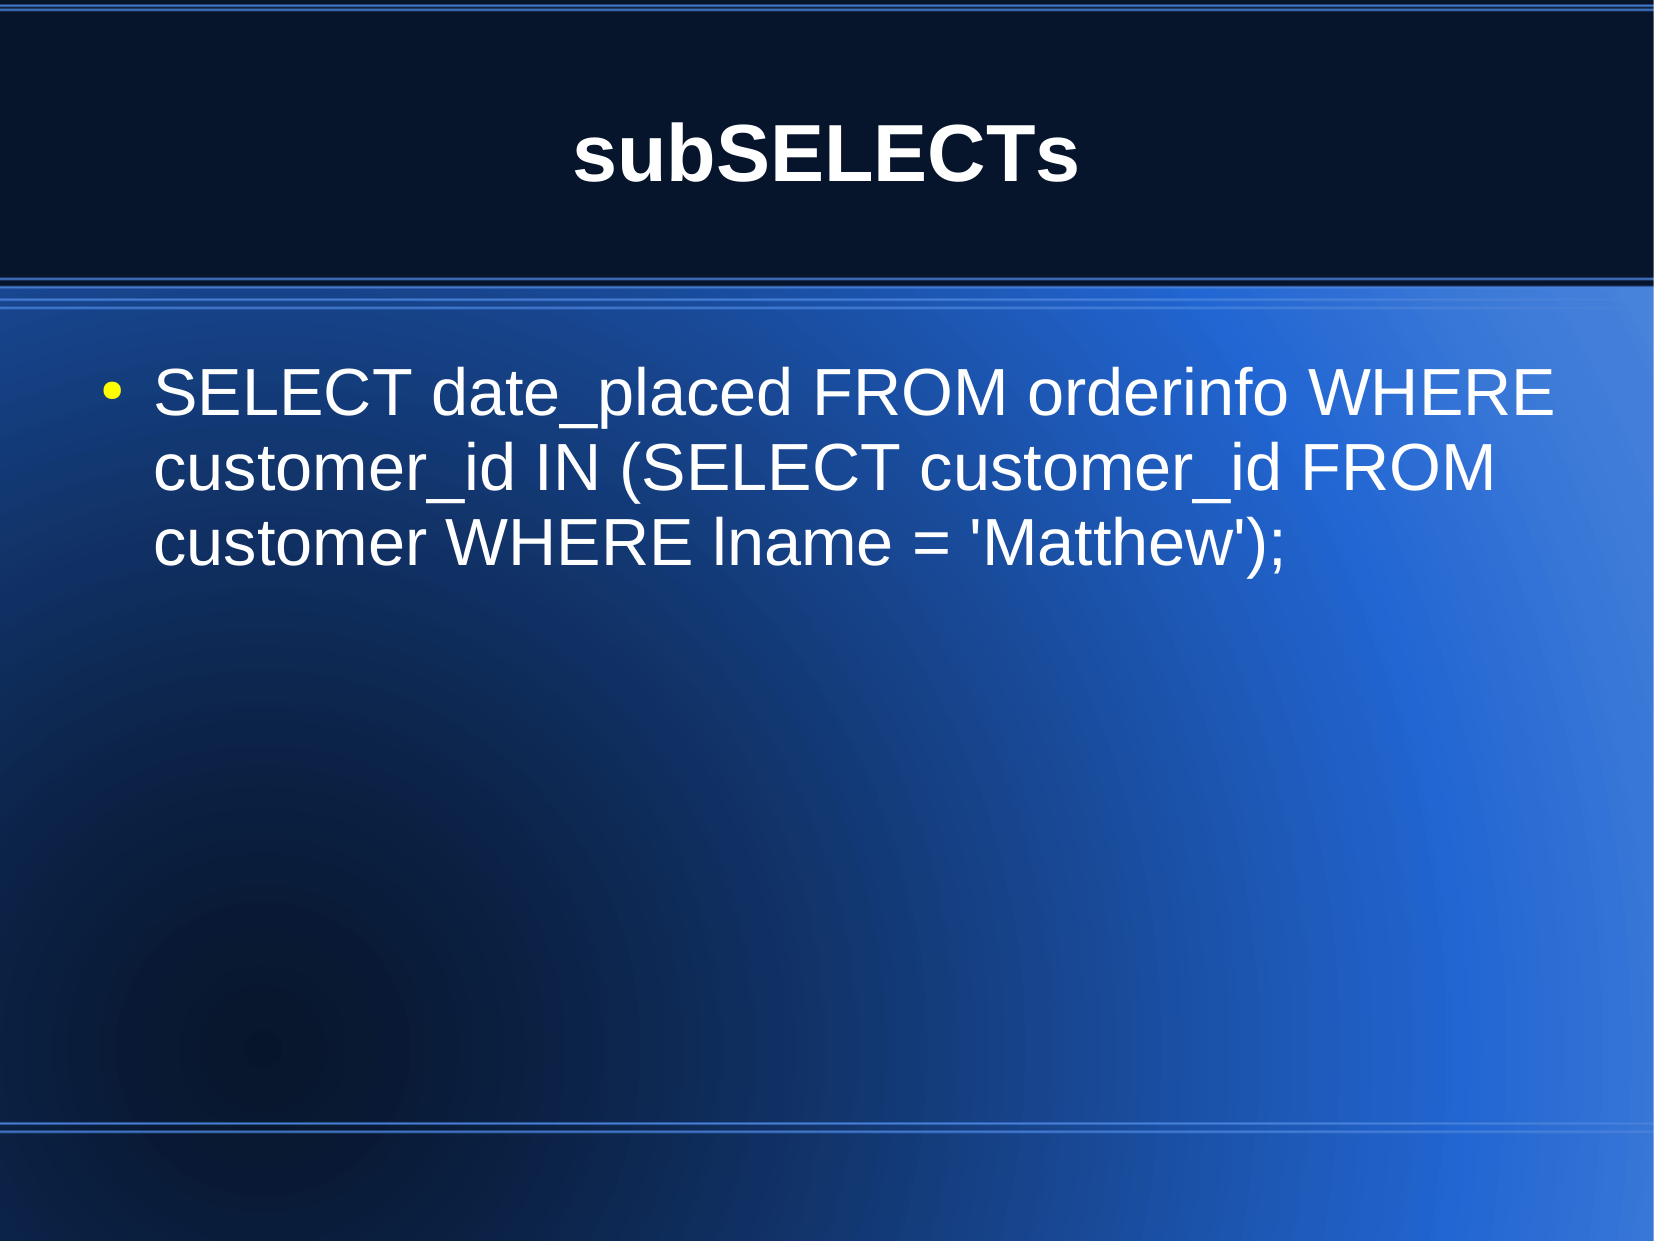

# subSELECTs
SELECT date_placed FROM orderinfo WHERE customer_id IN (SELECT customer_id FROM customer WHERE lname = 'Matthew');